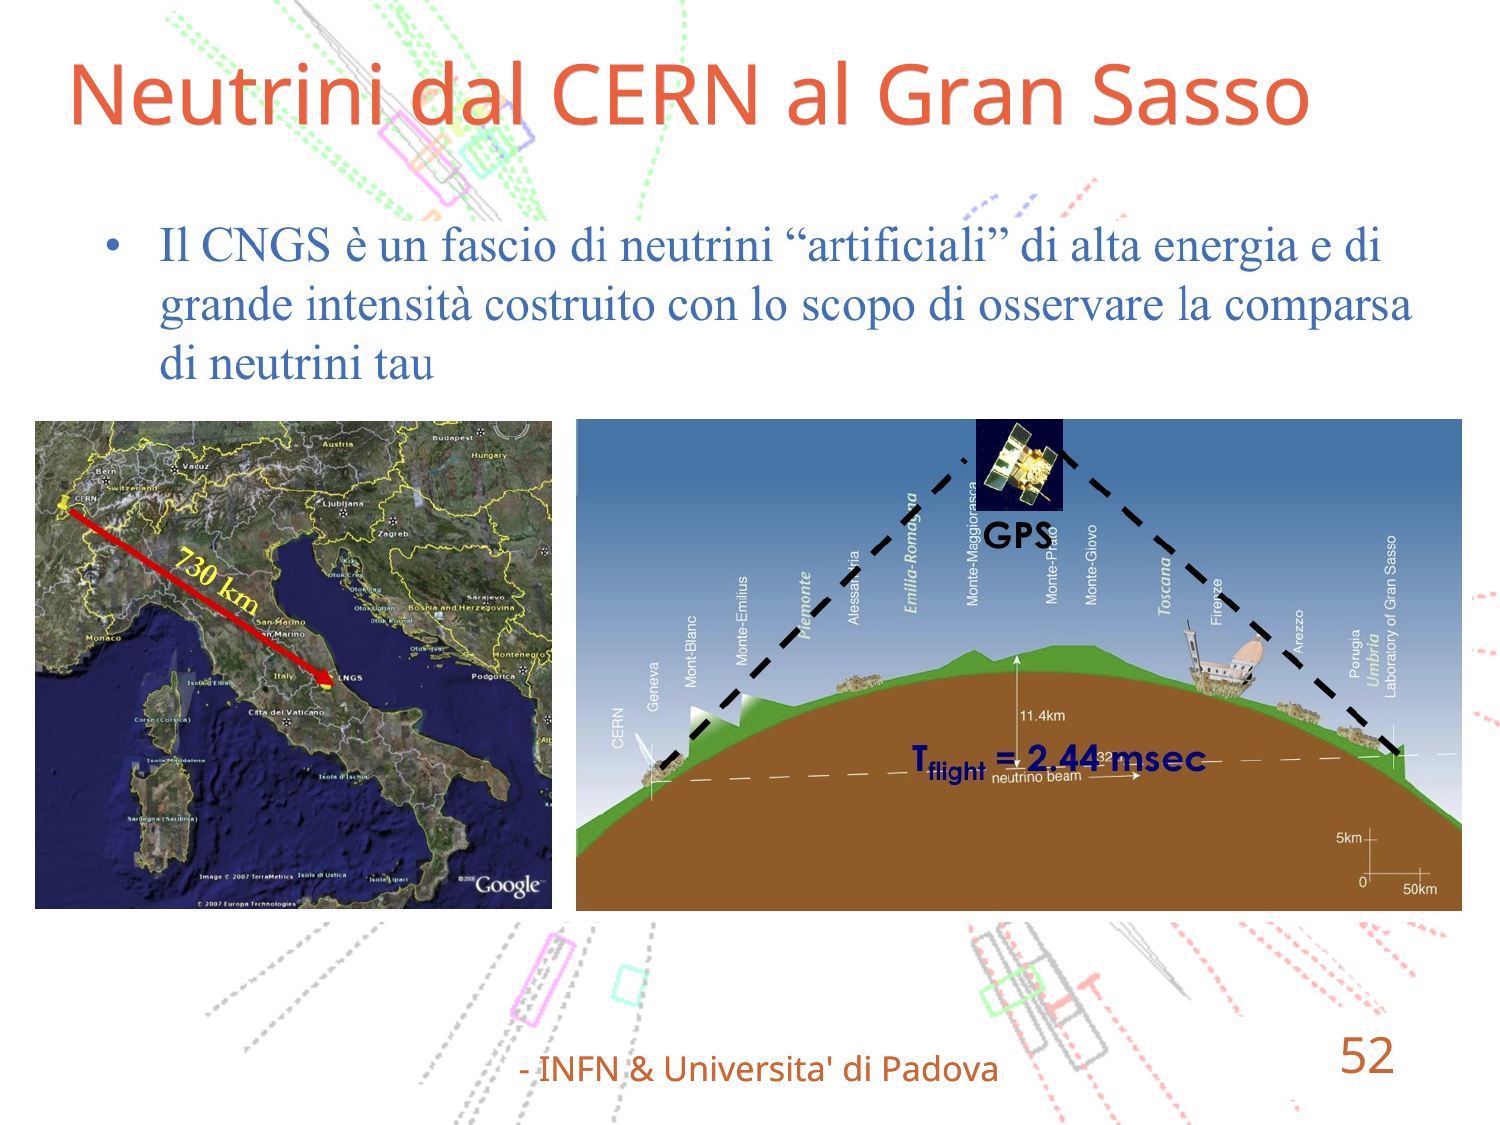

Neutrini dal CERN al Gran Sasso
52